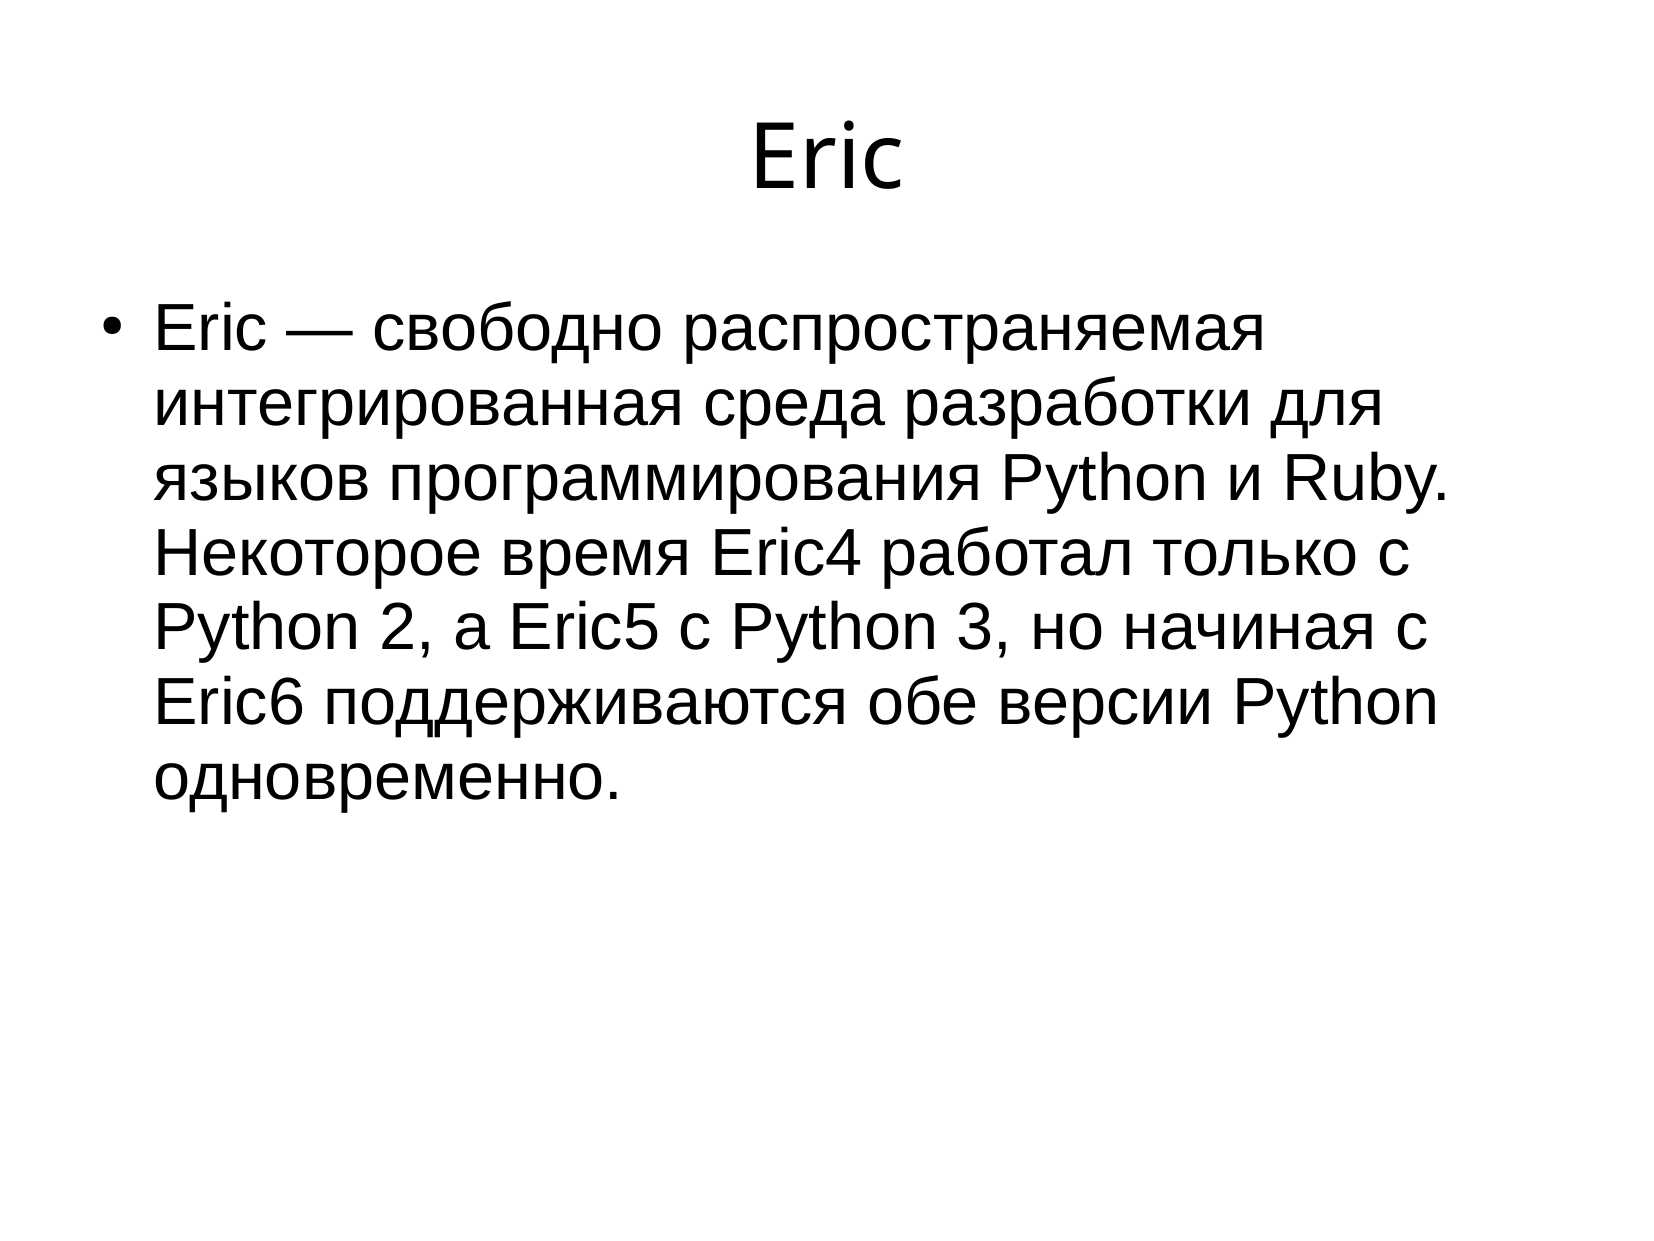

# Eric
Eric — свободно распространяемая интегрированная среда разработки для языков программирования Python и Ruby. Некоторое время Eric4 работал только с Python 2, а Eric5 с Python 3, но начиная с Eric6 поддерживаются обе версии Python одновременно.